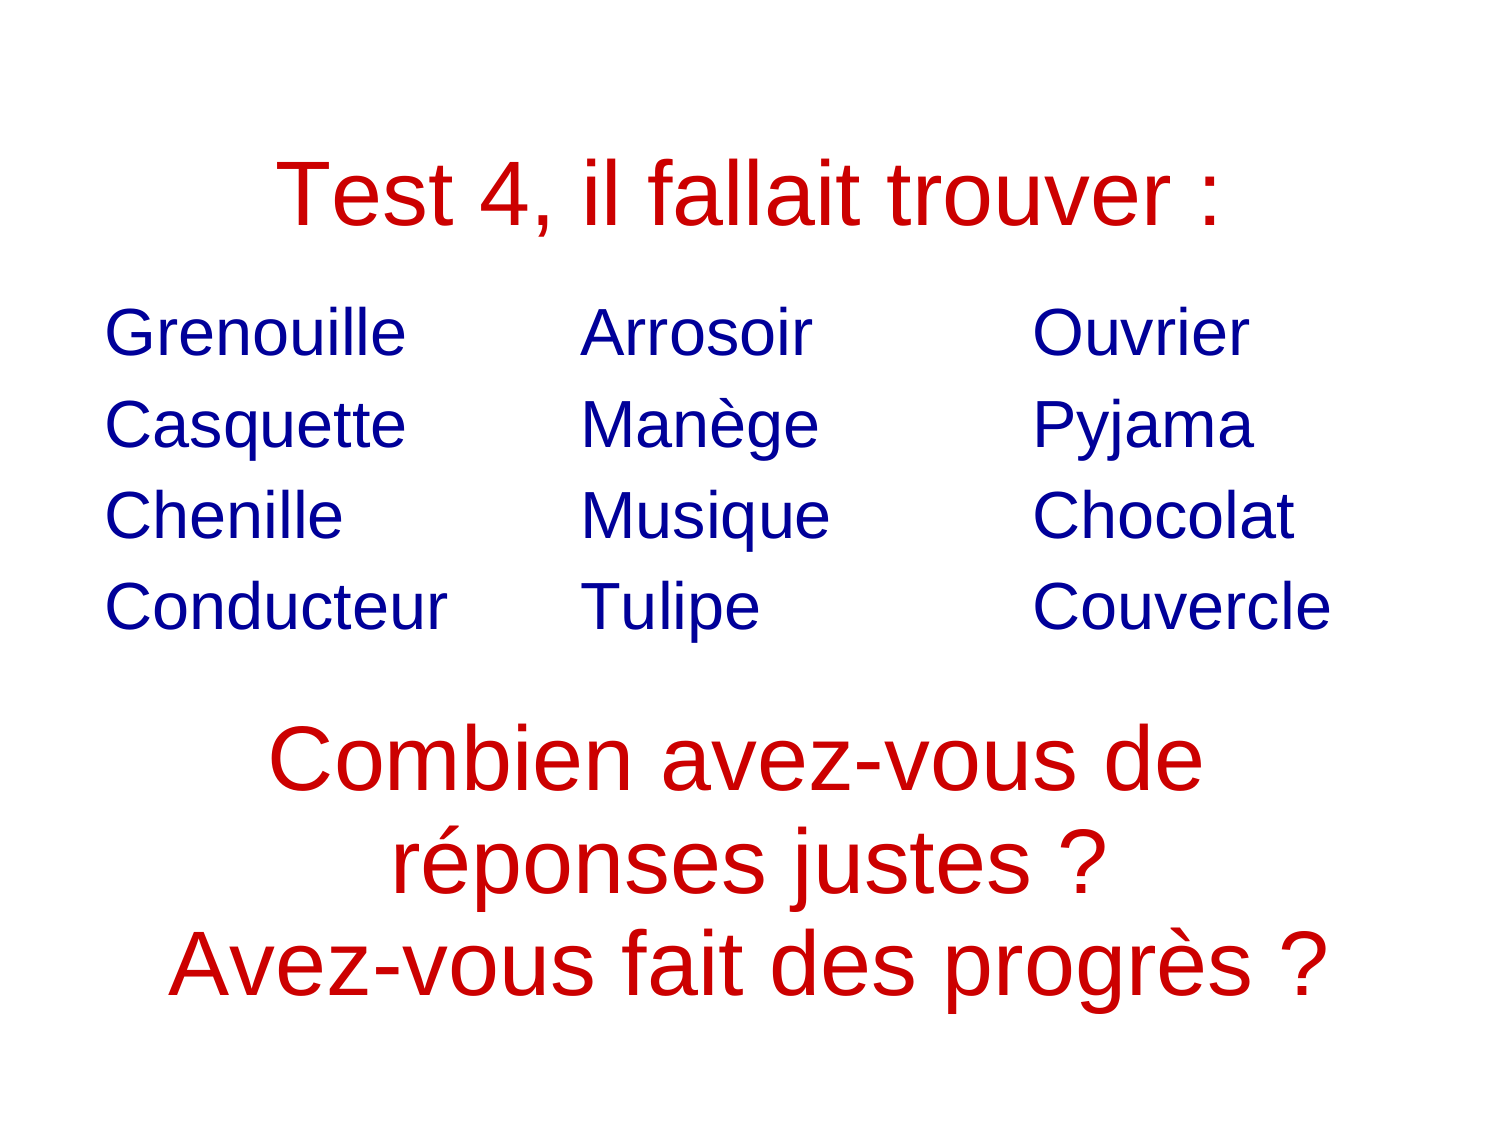

# Test 4, il fallait trouver :
Grenouille
Casquette
Chenille
Conducteur
Arrosoir
Manège
Musique
Tulipe
Ouvrier
Pyjama
Chocolat
Couvercle
Combien avez-vous de
réponses justes ?
Avez-vous fait des progrès ?